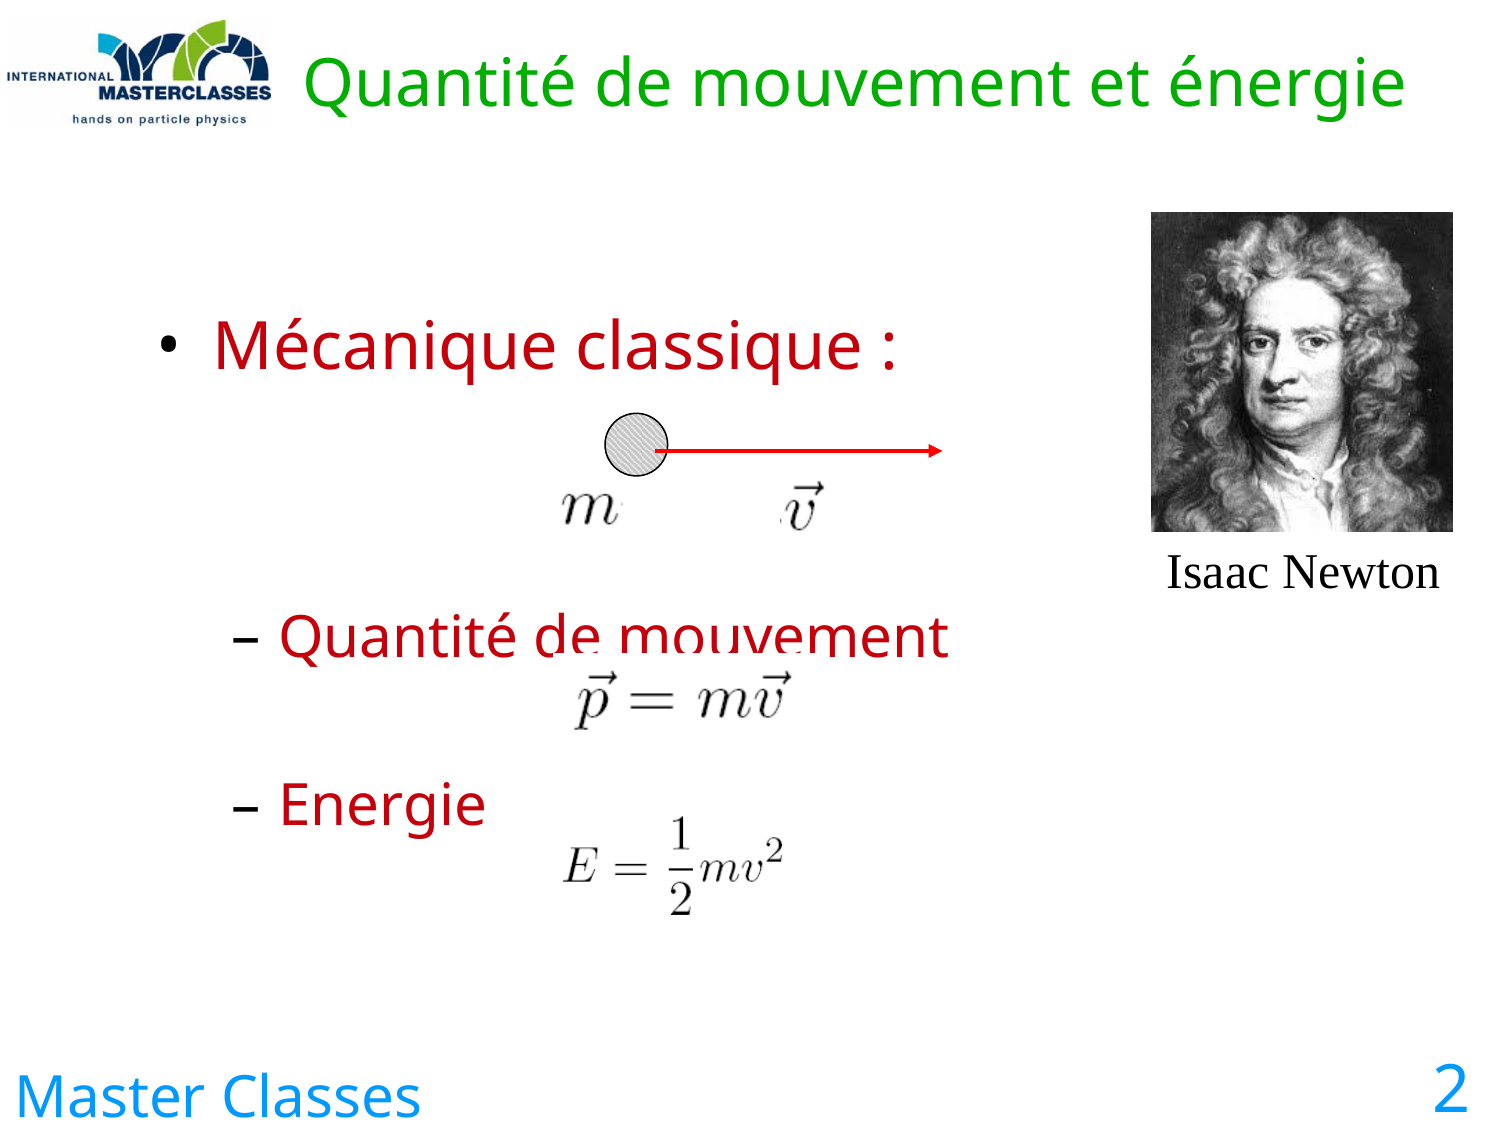

# Quantité de mouvement et énergie
Mécanique classique :
Quantité de mouvement
Energie
Isaac Newton
23
Master Classes 2013